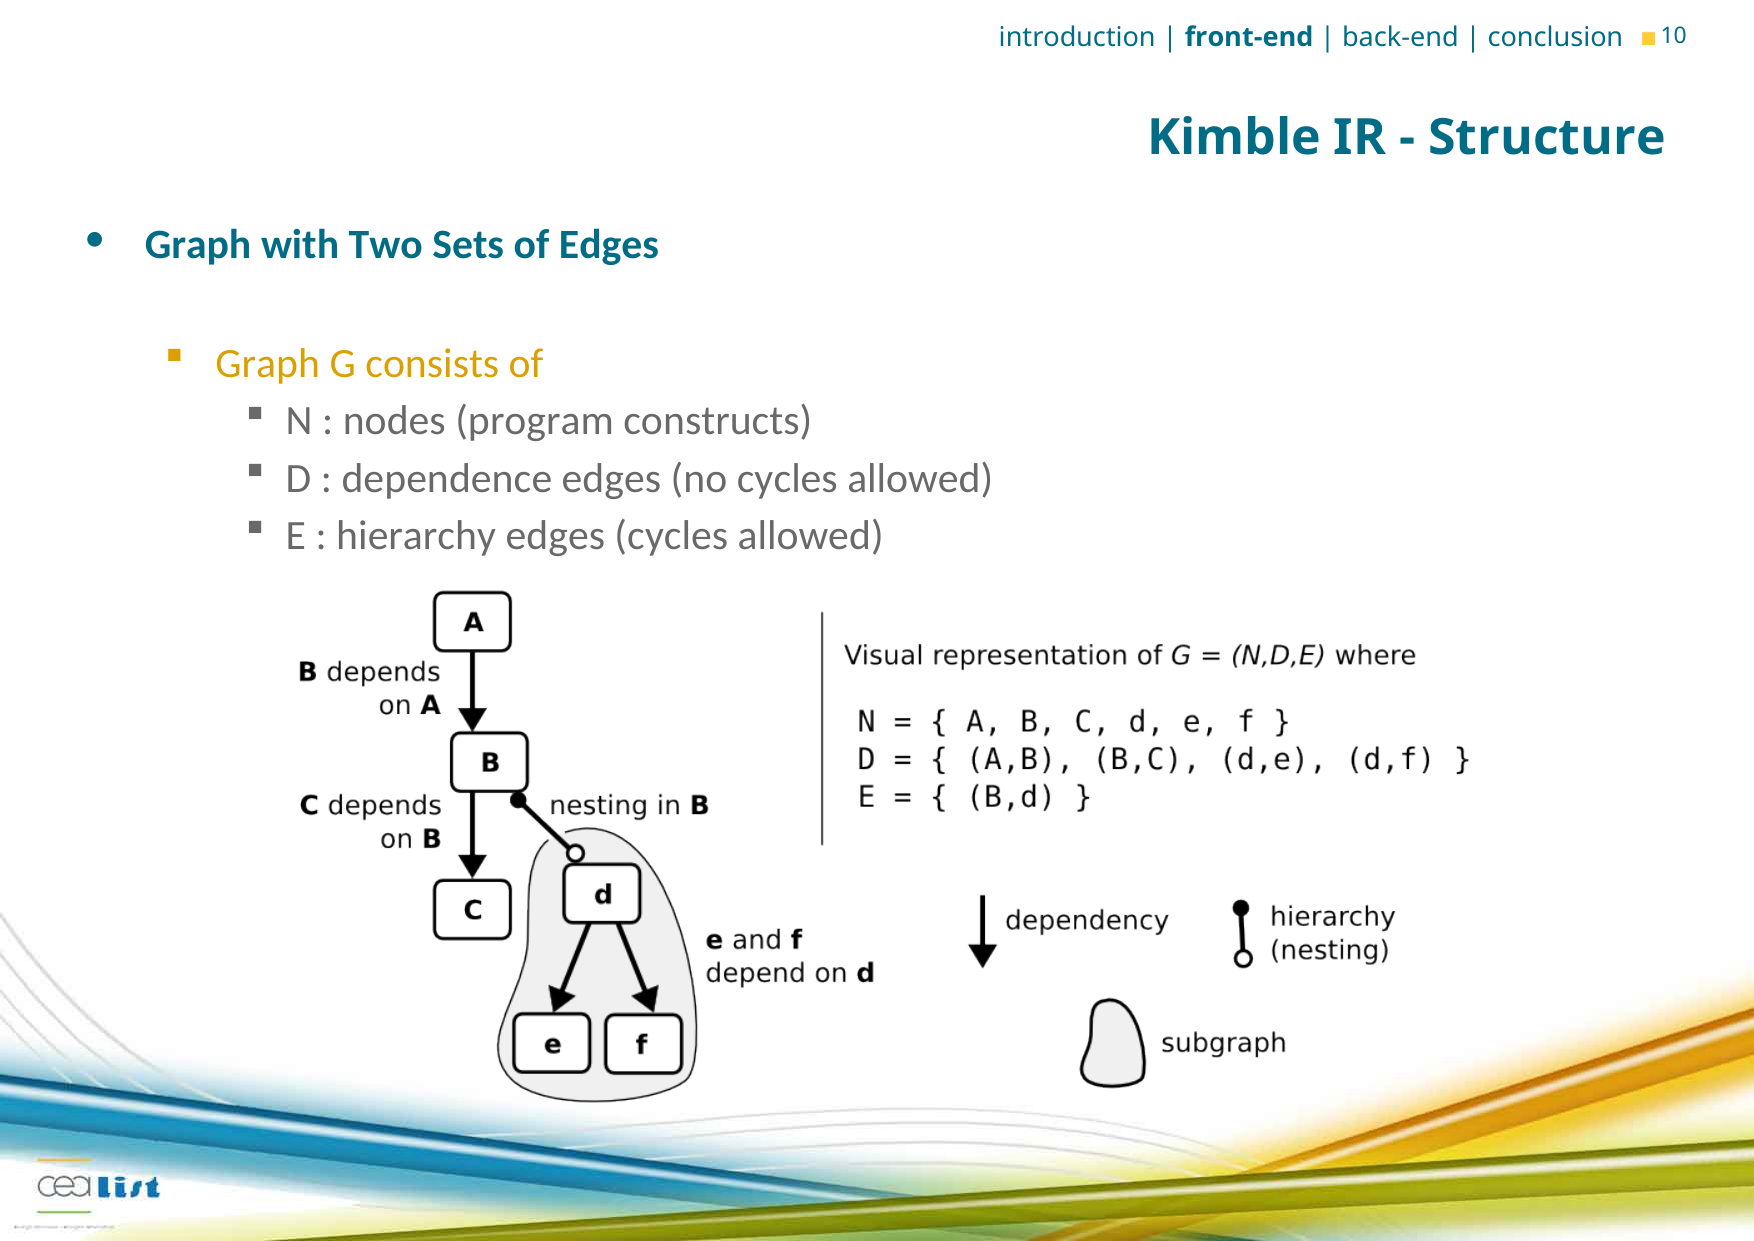

introduction | front-end | back-end | conclusion
# Kimble IR - Structure
Graph with Two Sets of Edges
Graph G consists of
N : nodes (program constructs)
D : dependence edges (no cycles allowed)
E : hierarchy edges (cycles allowed)